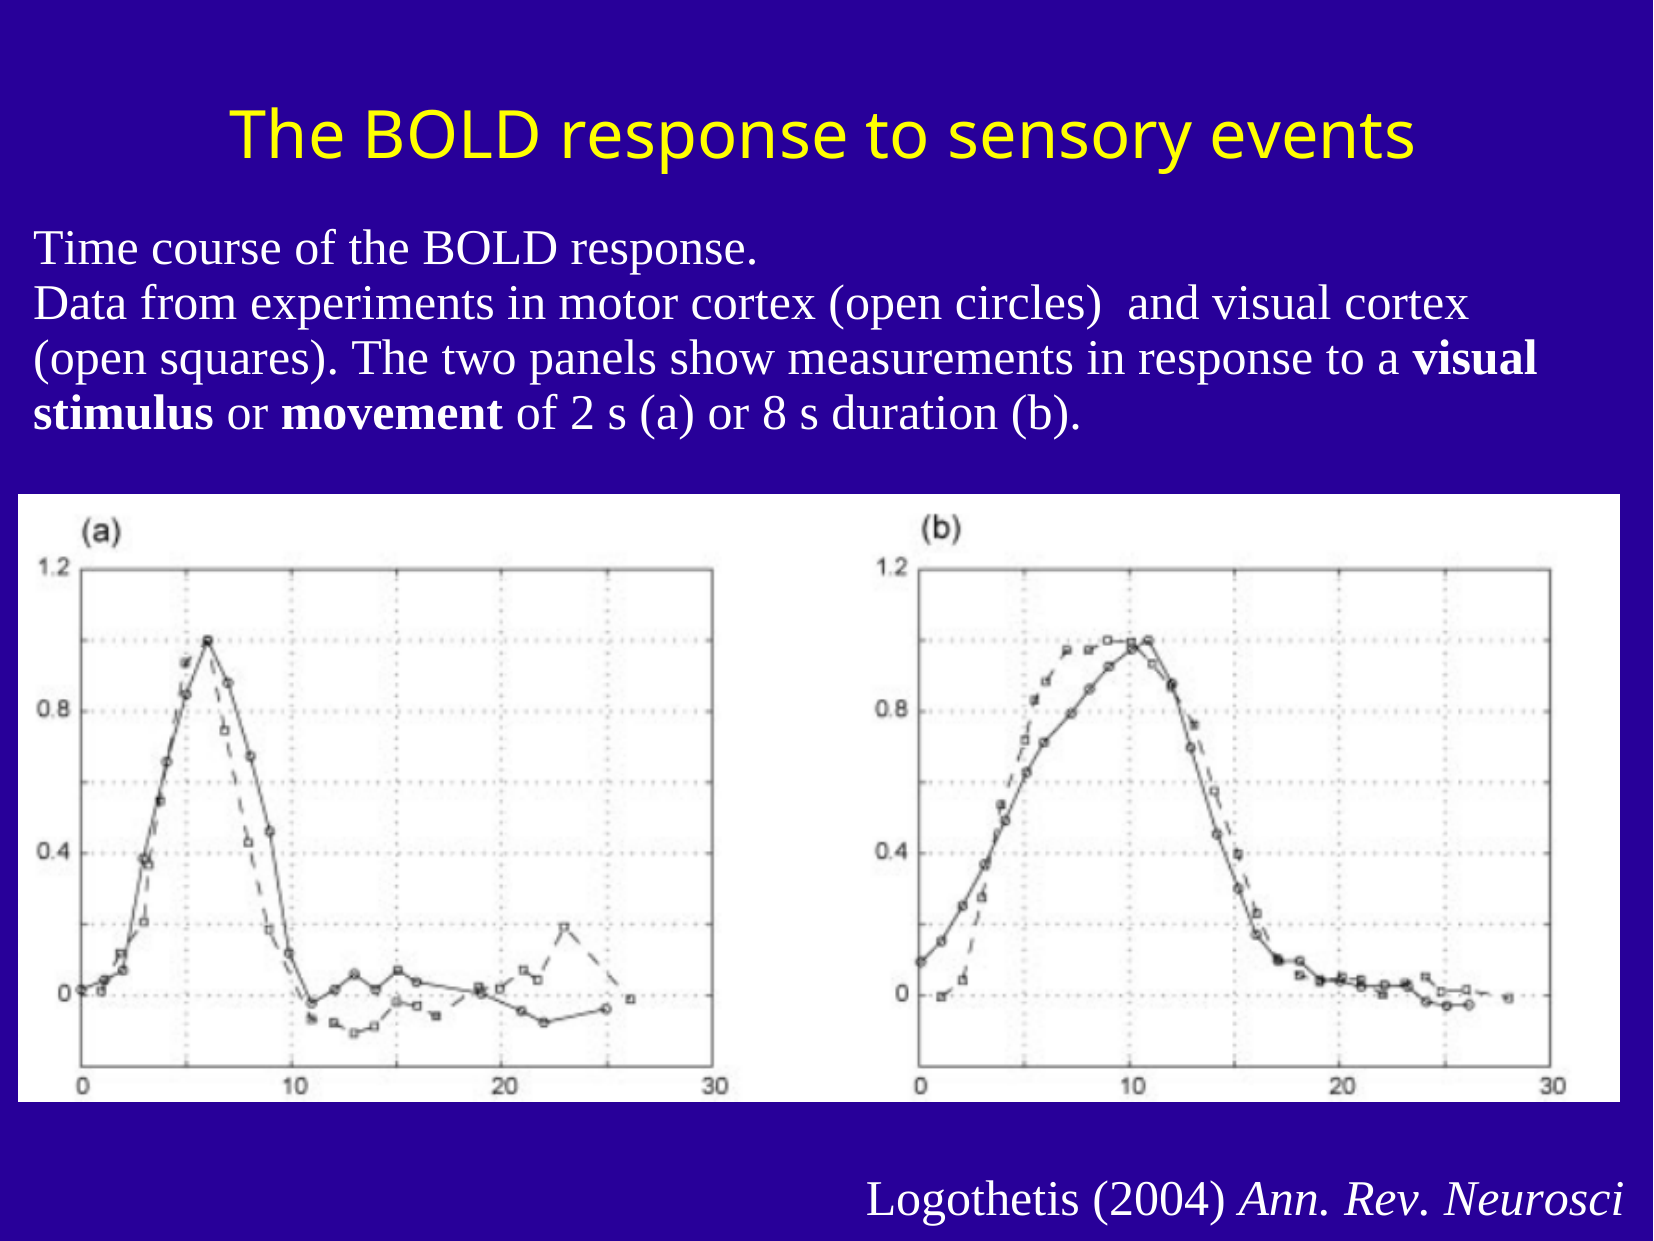

# The BOLD response to sensory events
Time course of the BOLD response.
Data from experiments in motor cortex (open circles) and visual cortex (open squares). The two panels show measurements in response to a visual stimulus or movement of 2 s (a) or 8 s duration (b).
Logothetis (2004) Ann. Rev. Neurosci